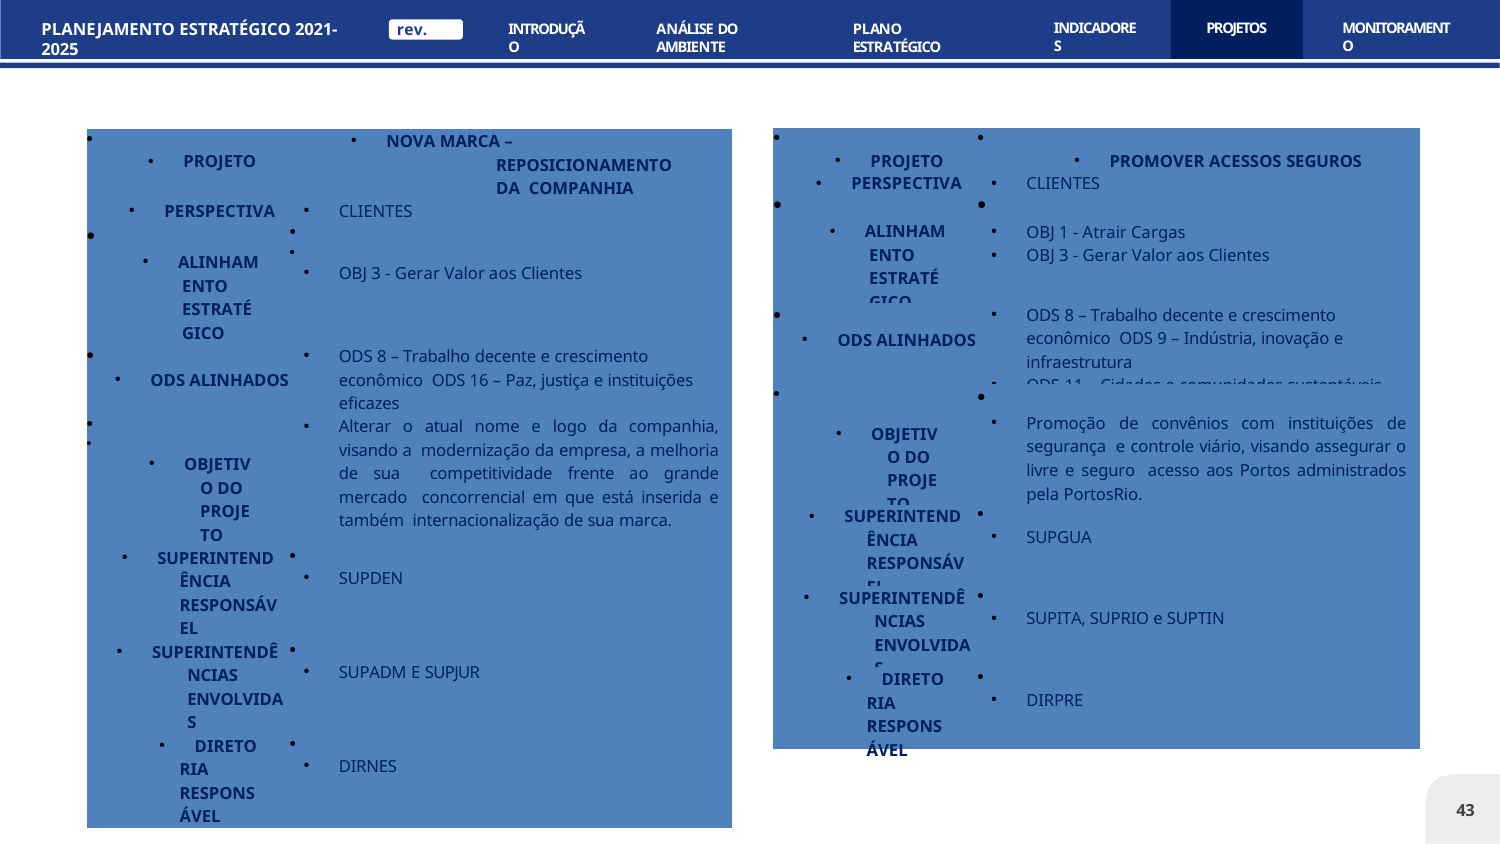

PLANEJAMENTO ESTRATÉGICO 2021-2025
INDICADORES
PROJETOS
MONITORAMENTO
rev. 2022
INTRODUÇÃO
ANÁLISE DO AMBIENTE
PLANO ESTRATÉGICO
| PROJETO | PROMOVER ACESSOS SEGUROS |
| --- | --- |
| PERSPECTIVA | CLIENTES |
| ALINHAMENTO ESTRATÉGICO | OBJ 1 - Atrair Cargas OBJ 3 - Gerar Valor aos Clientes |
| ODS ALINHADOS | ODS 8 – Trabalho decente e crescimento econômico ODS 9 – Indústria, inovação e infraestrutura ODS 11 – Cidades e comunidades sustentáveis |
| OBJETIVO DO PROJETO | Promoção de convênios com instituições de segurança e controle viário, visando assegurar o livre e seguro acesso aos Portos administrados pela PortosRio. |
| SUPERINTENDÊNCIA RESPONSÁVEL | SUPGUA |
| SUPERINTENDÊNCIAS ENVOLVIDAS | SUPITA, SUPRIO e SUPTIN |
| DIRETORIA RESPONSÁVEL | DIRPRE |
| PROJETO | NOVA MARCA – REPOSICIONAMENTO DA COMPANHIA |
| --- | --- |
| PERSPECTIVA | CLIENTES |
| ALINHAMENTO ESTRATÉGICO | OBJ 3 - Gerar Valor aos Clientes |
| ODS ALINHADOS | ODS 8 – Trabalho decente e crescimento econômico ODS 16 – Paz, justiça e instituições eﬁcazes |
| OBJETIVO DO PROJETO | Alterar o atual nome e logo da companhia, visando a modernização da empresa, a melhoria de sua competitividade frente ao grande mercado concorrencial em que está inserida e também internacionalização de sua marca. |
| SUPERINTENDÊNCIA RESPONSÁVEL | SUPDEN |
| SUPERINTENDÊNCIAS ENVOLVIDAS | SUPADM E SUPJUR |
| DIRETORIA RESPONSÁVEL | DIRNES |